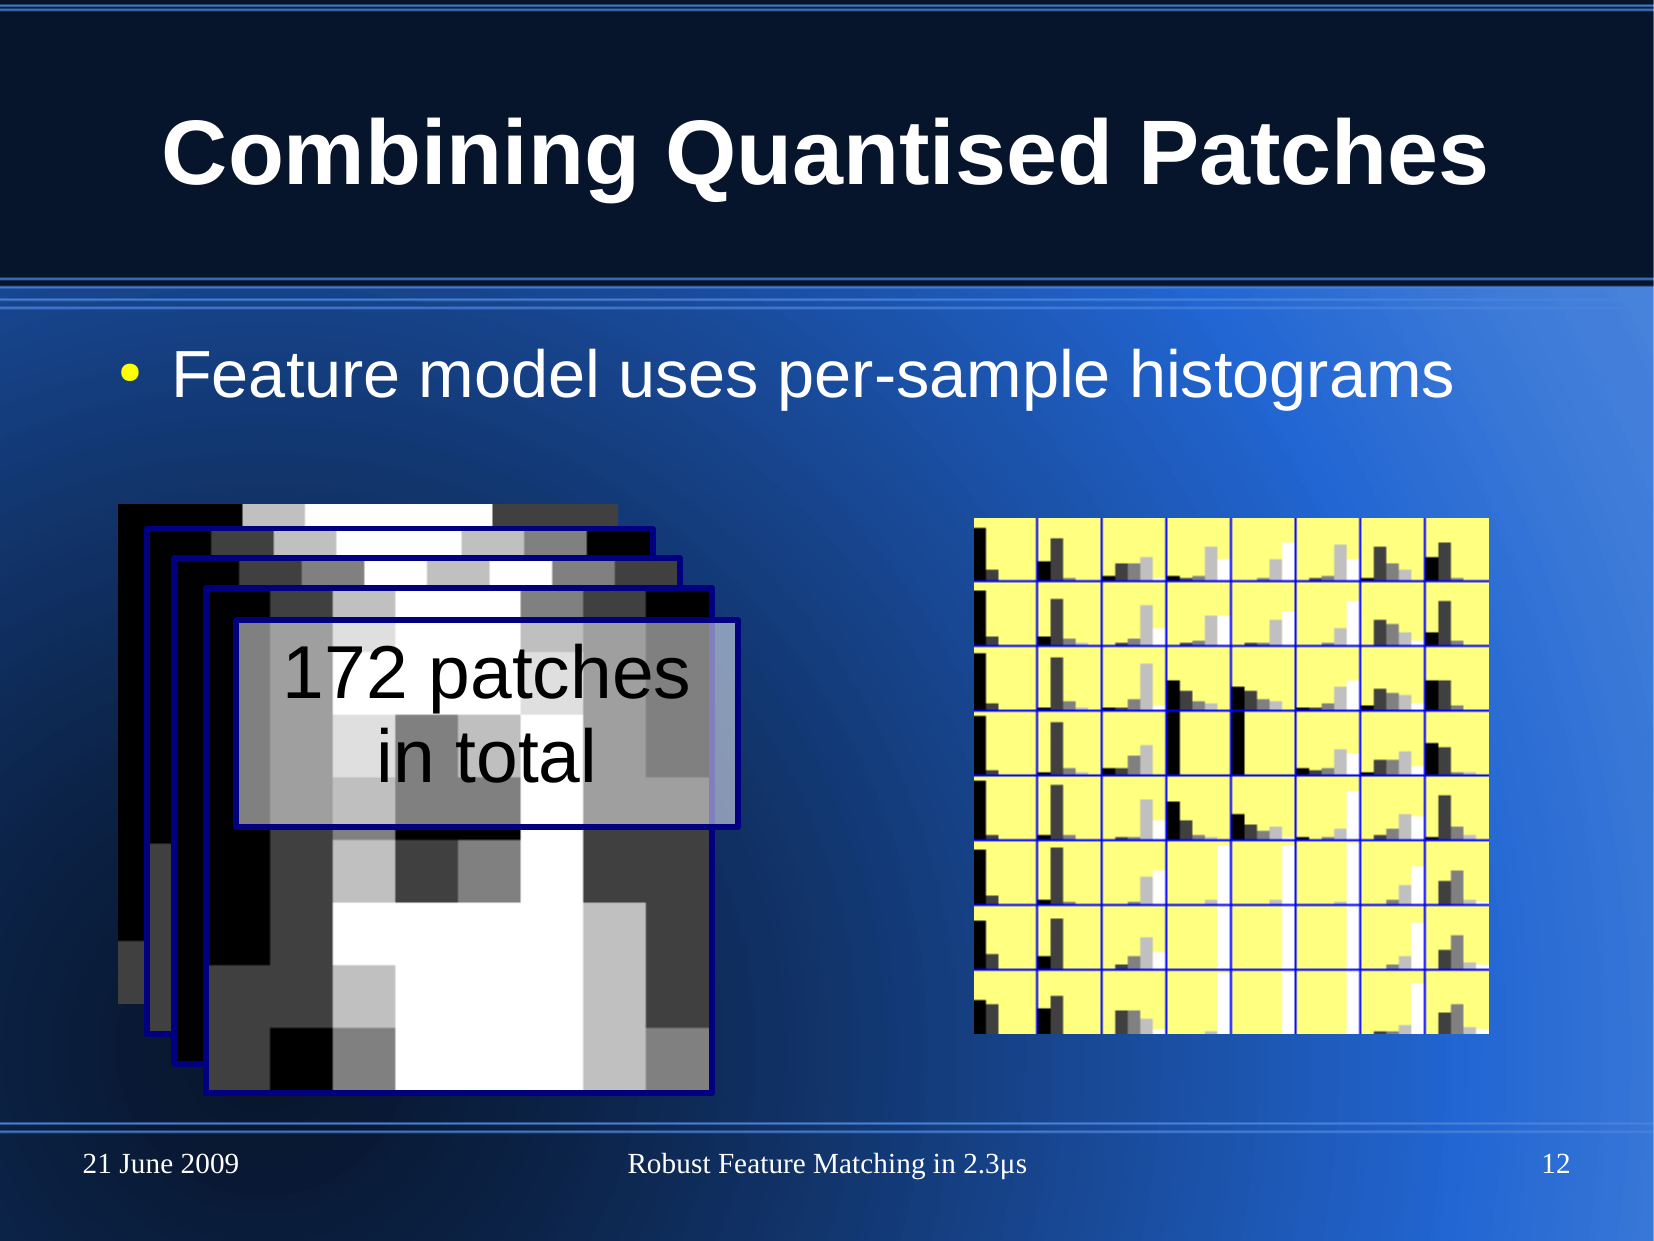

# Combining Quantised Patches
Feature model uses per-sample histograms
172 patches in total
21 June 2009
Robust Feature Matching in 2.3μs
12